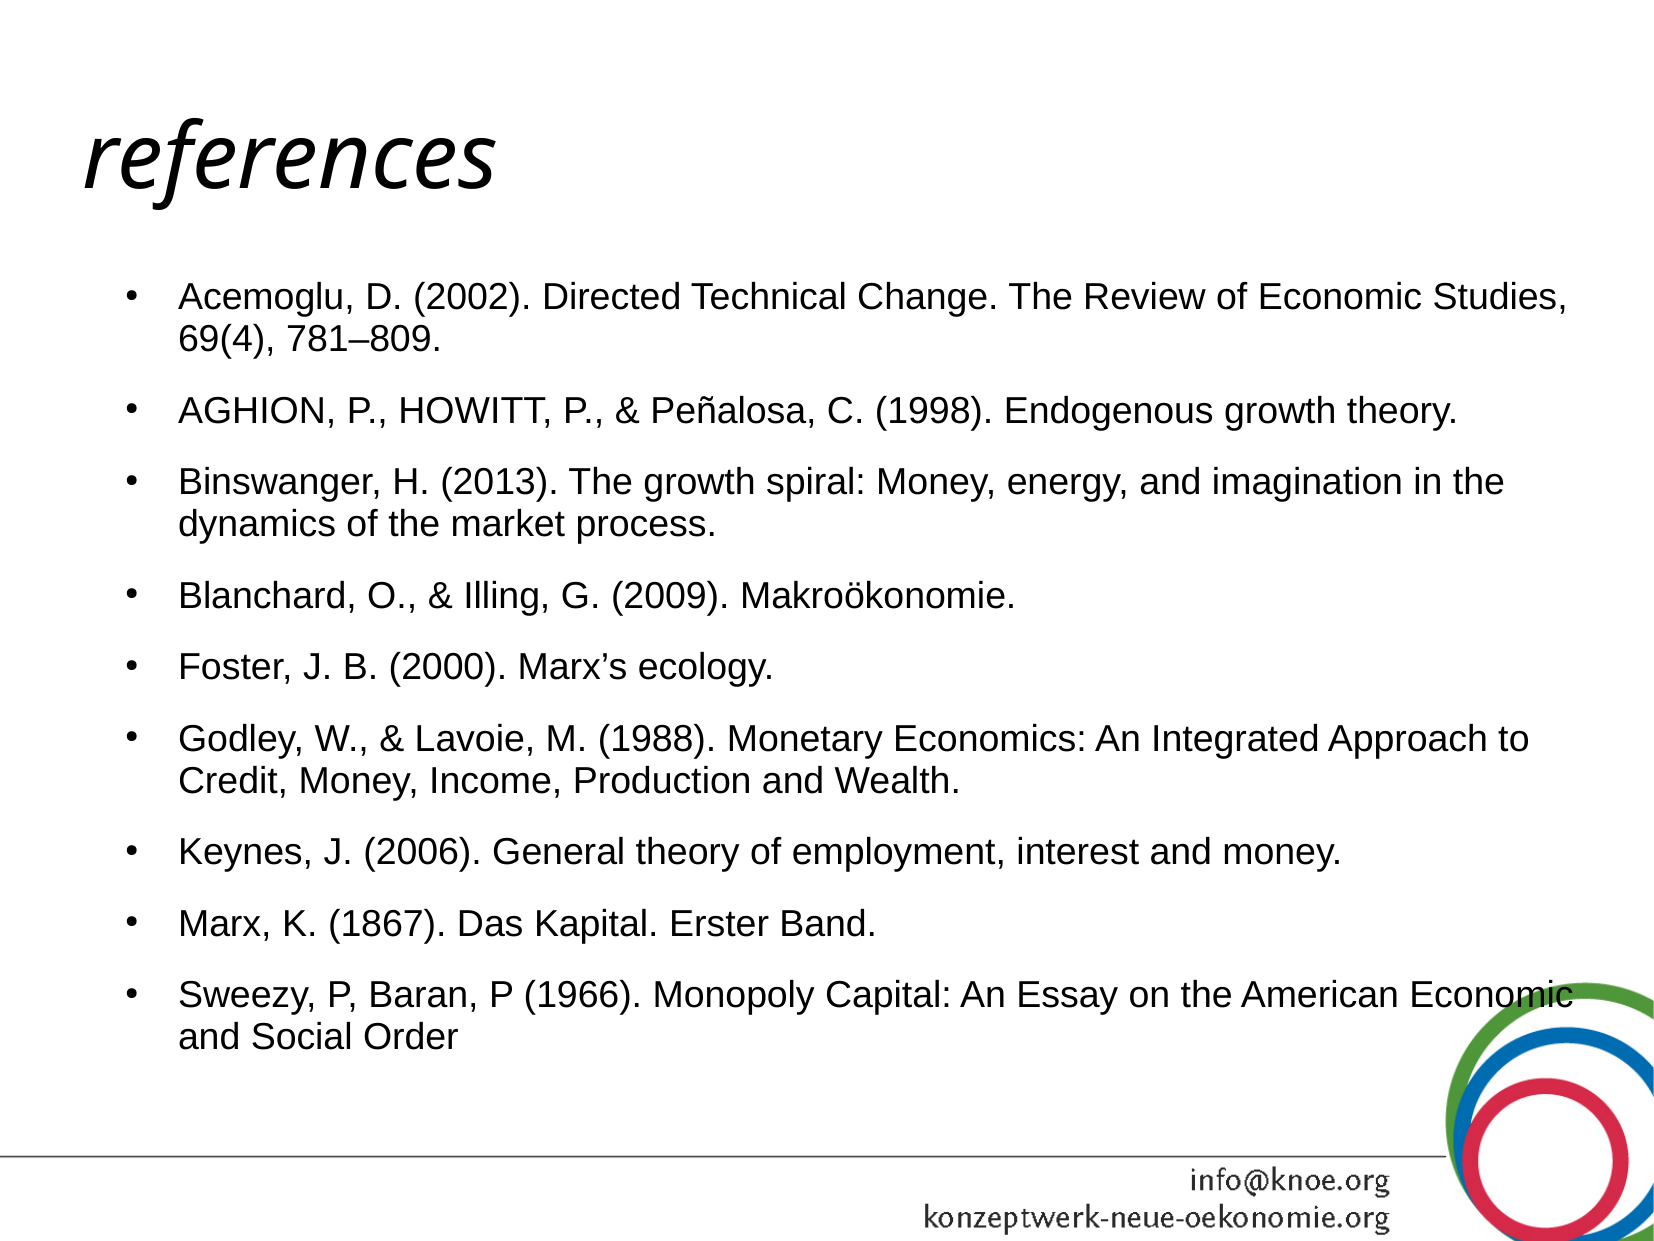

# references
Acemoglu, D. (2002). Directed Technical Change. The Review of Economic Studies, 69(4), 781–809.
AGHION, P., HOWITT, P., & Peñalosa, C. (1998). Endogenous growth theory.
Binswanger, H. (2013). The growth spiral: Money, energy, and imagination in the dynamics of the market process.
Blanchard, O., & Illing, G. (2009). Makroökonomie.
Foster, J. B. (2000). Marx’s ecology.
Godley, W., & Lavoie, M. (1988). Monetary Economics: An Integrated Approach to Credit, Money, Income, Production and Wealth.
Keynes, J. (2006). General theory of employment, interest and money.
Marx, K. (1867). Das Kapital. Erster Band.
Sweezy, P, Baran, P (1966). Monopoly Capital: An Essay on the American Economic and Social Order